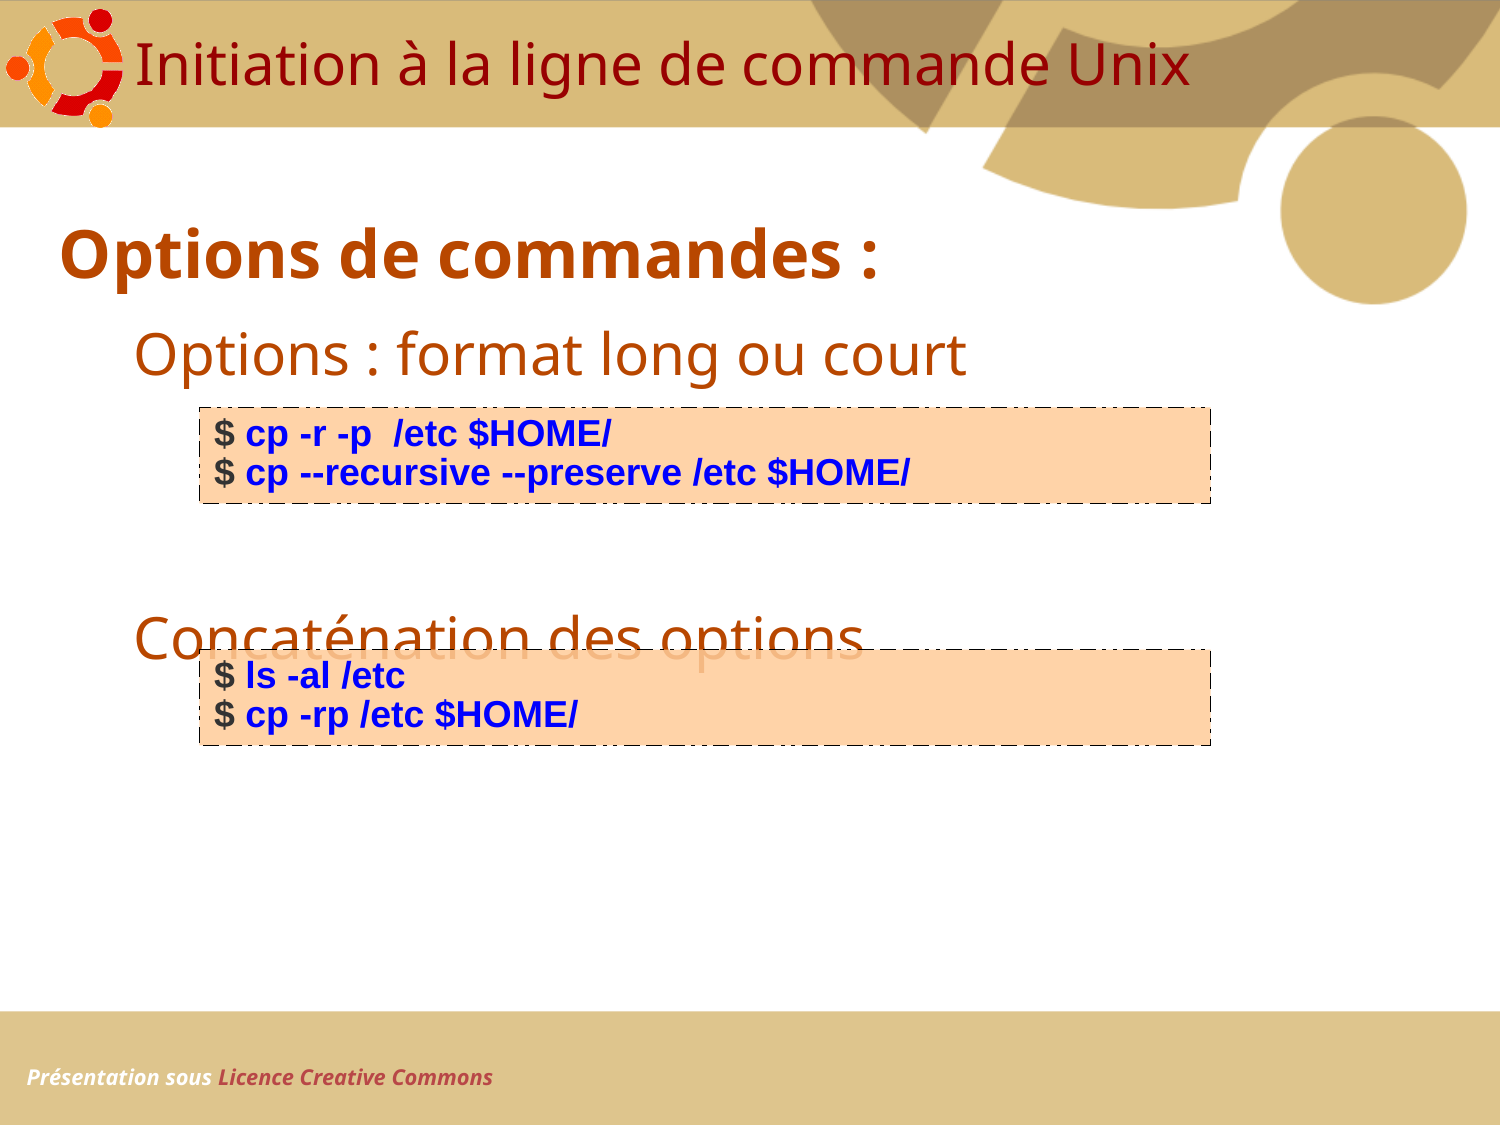

# Initiation à la ligne de commande Unix
Options de commandes :
Options : format long ou court
Concaténation des options
$ cp -r -p /etc $HOME/
$ cp --recursive --preserve /etc $HOME/
$ ls -al /etc
$ cp -rp /etc $HOME/